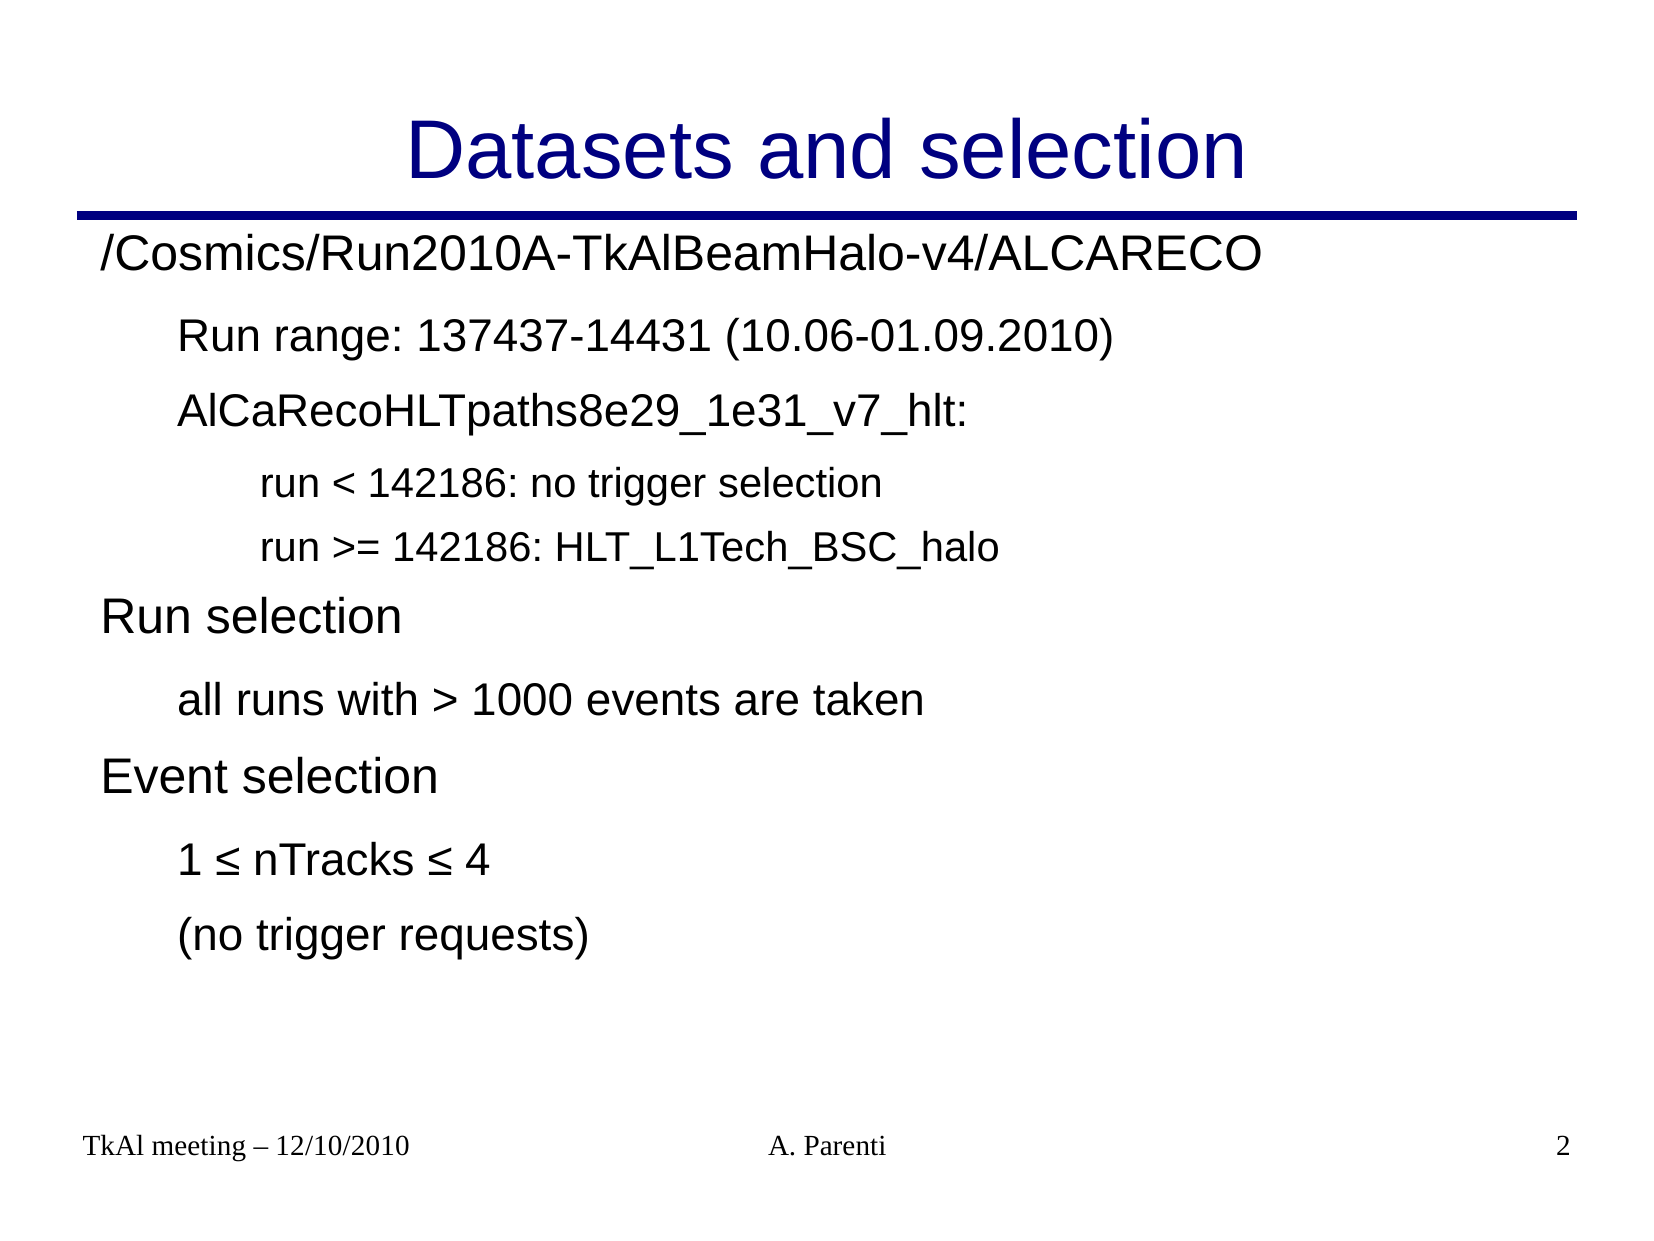

# Datasets and selection
/Cosmics/Run2010A-TkAlBeamHalo-v4/ALCARECO
Run range: 137437-14431 (10.06-01.09.2010)
AlCaRecoHLTpaths8e29_1e31_v7_hlt:
run < 142186: no trigger selection
run >= 142186: HLT_L1Tech_BSC_halo
Run selection
all runs with > 1000 events are taken
Event selection
1 ≤ nTracks ≤ 4
(no trigger requests)
2